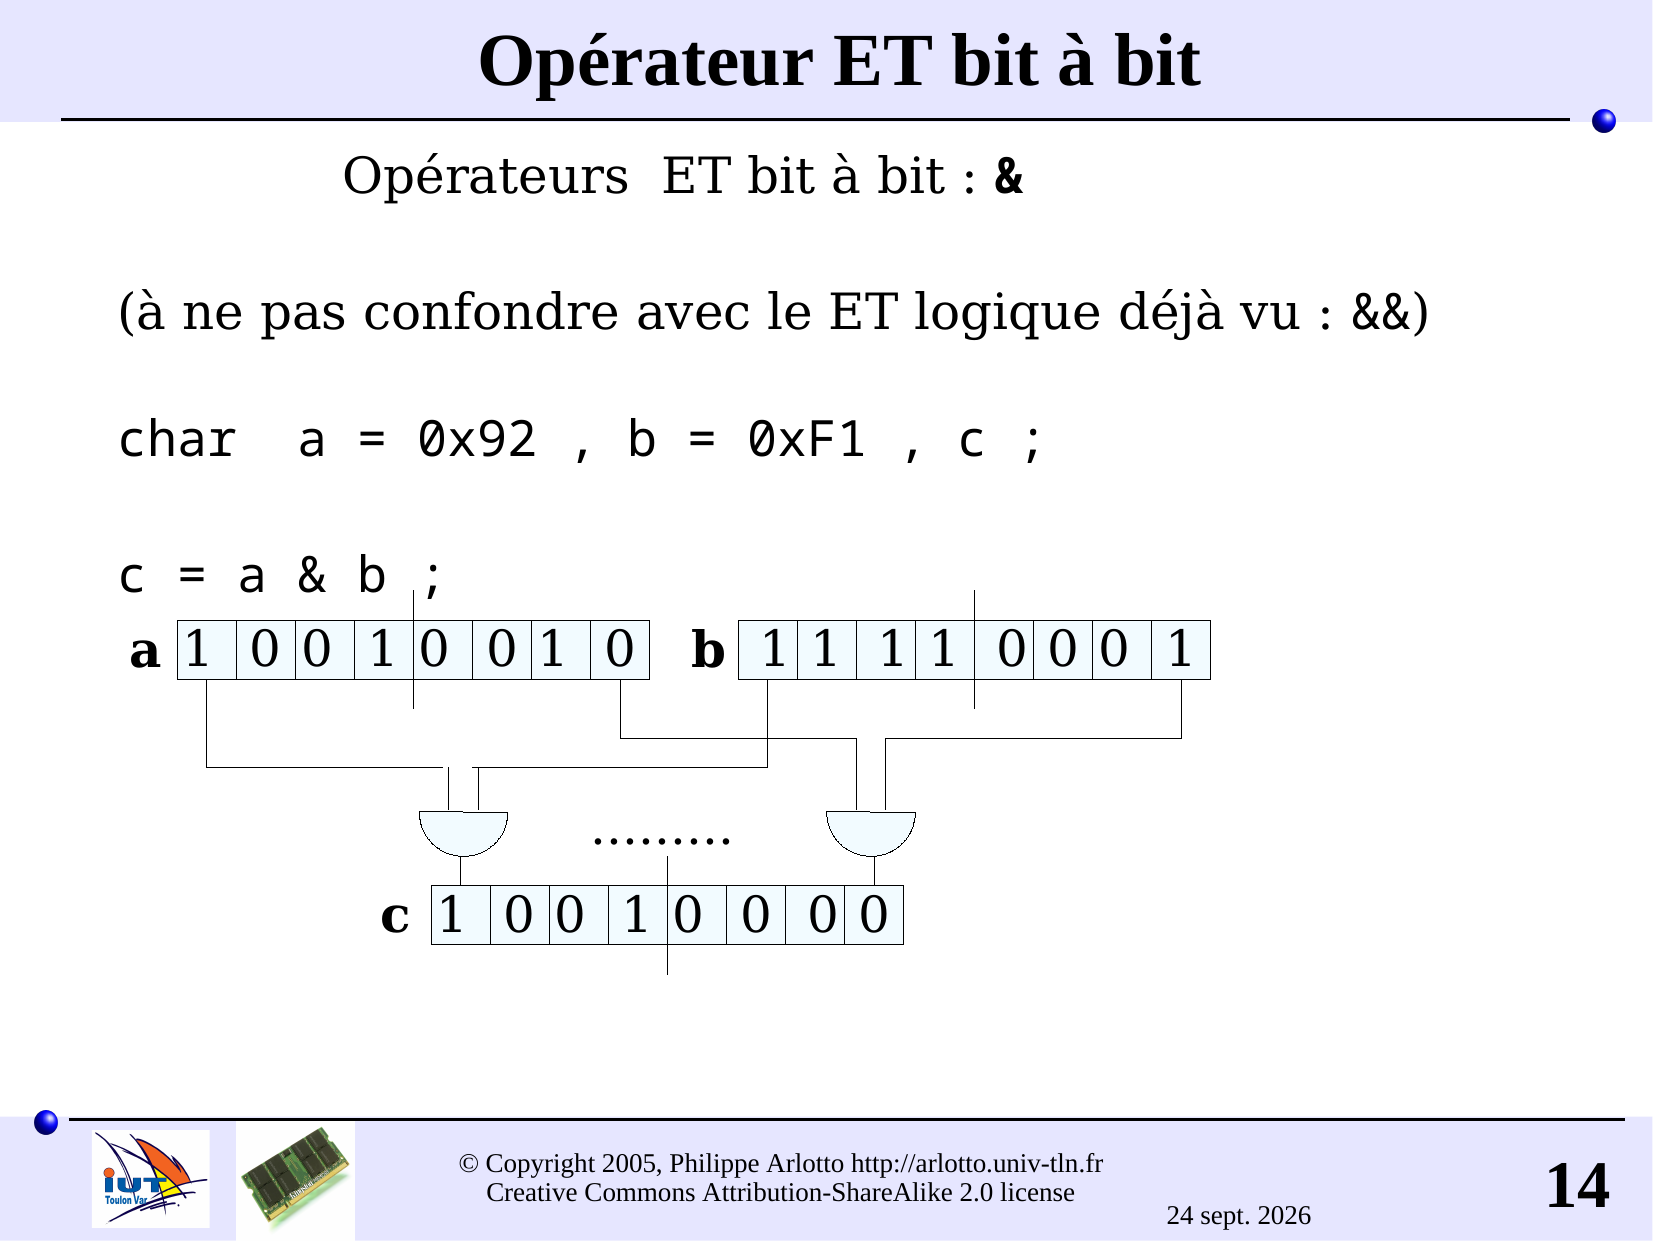

# Opérateur ET bit à bit
			Opérateurs ET bit à bit : &
(à ne pas confondre avec le ET logique déjà vu : &&)
char a = 0x92 , b = 0xF1 , c ;
c = a & b ;
1
0
0
1
0
0
1
0
a
 1
1
 1
1
 0
0
0
1
b
.........
c
1
0
0
1
0
0
 0
0